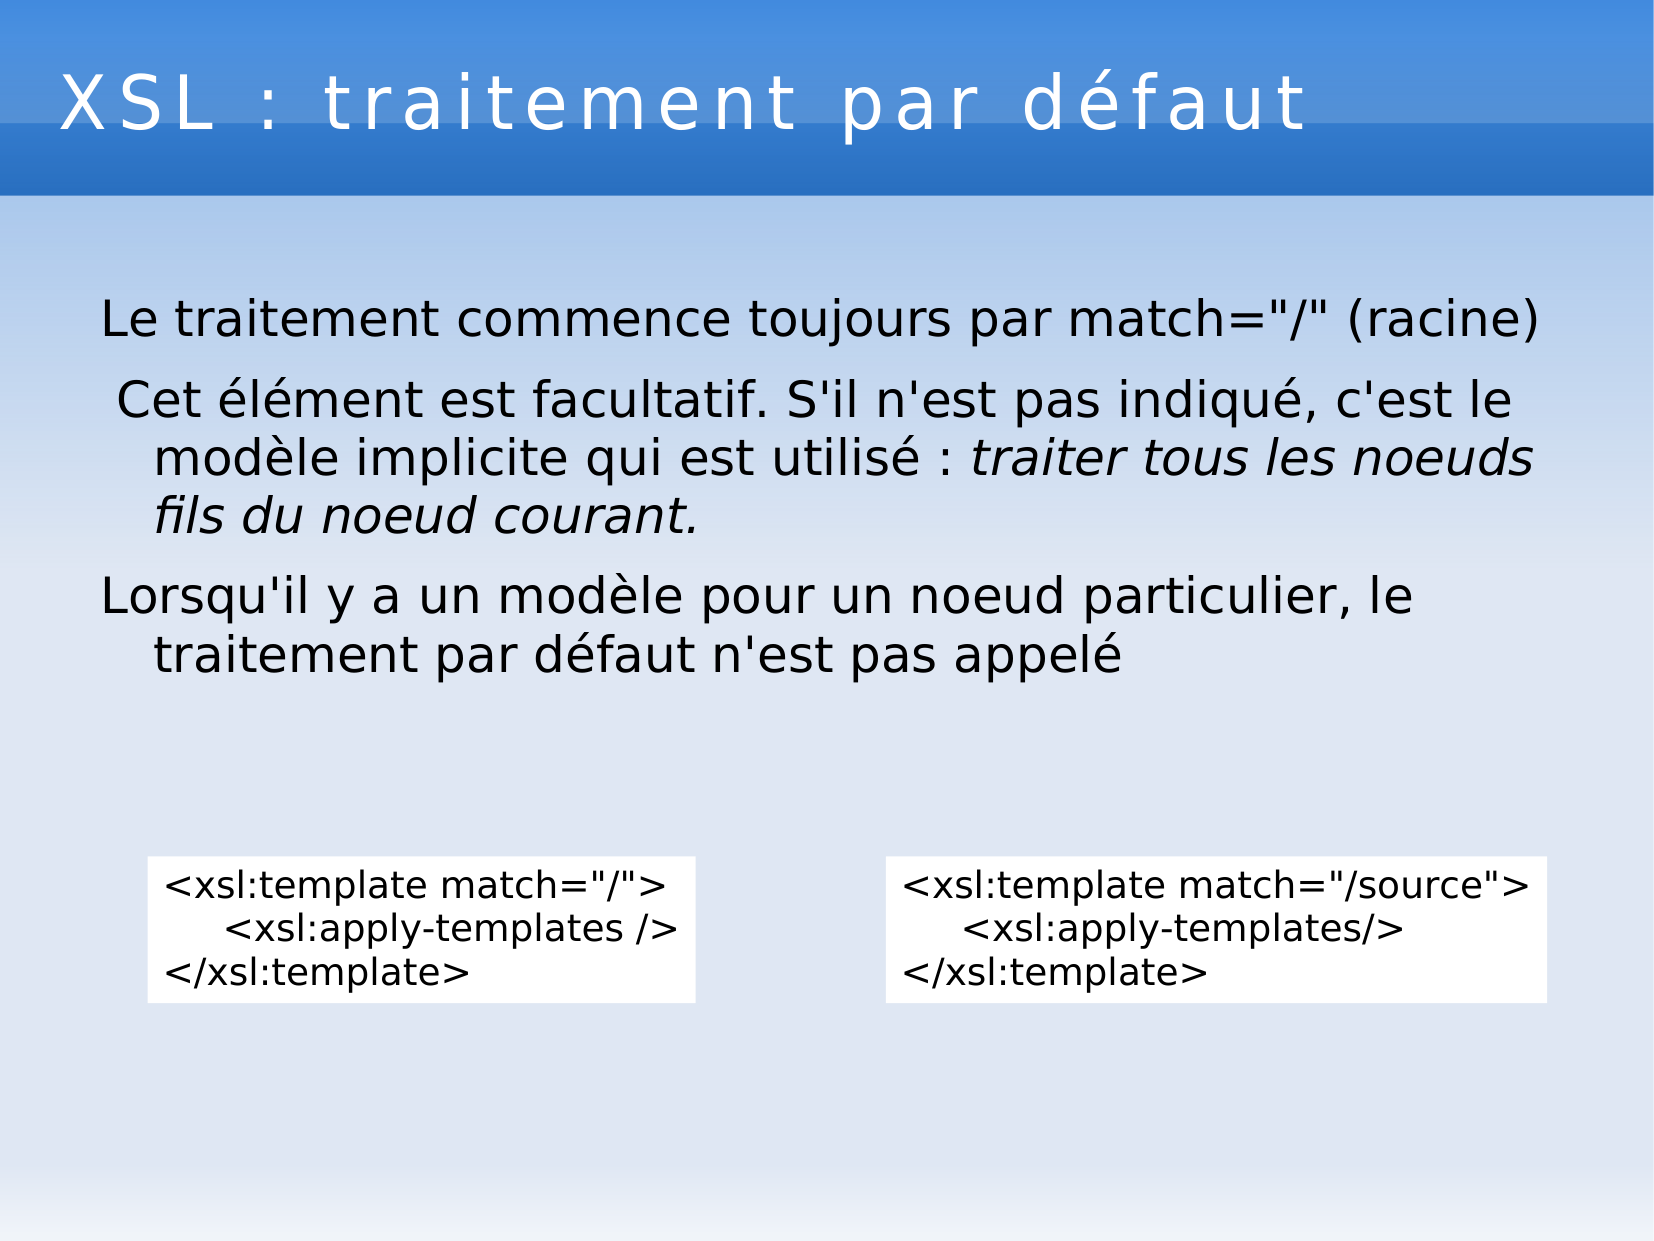

# XSL : traitement par défaut
Le traitement commence toujours par match="/" (racine)
 Cet élément est facultatif. S'il n'est pas indiqué, c'est le modèle implicite qui est utilisé : traiter tous les noeuds fils du noeud courant.
Lorsqu'il y a un modèle pour un noeud particulier, le traitement par défaut n'est pas appelé
<xsl:template match="/">
 <xsl:apply-templates />
</xsl:template>
<xsl:template match="/source">
 <xsl:apply-templates/>
</xsl:template>